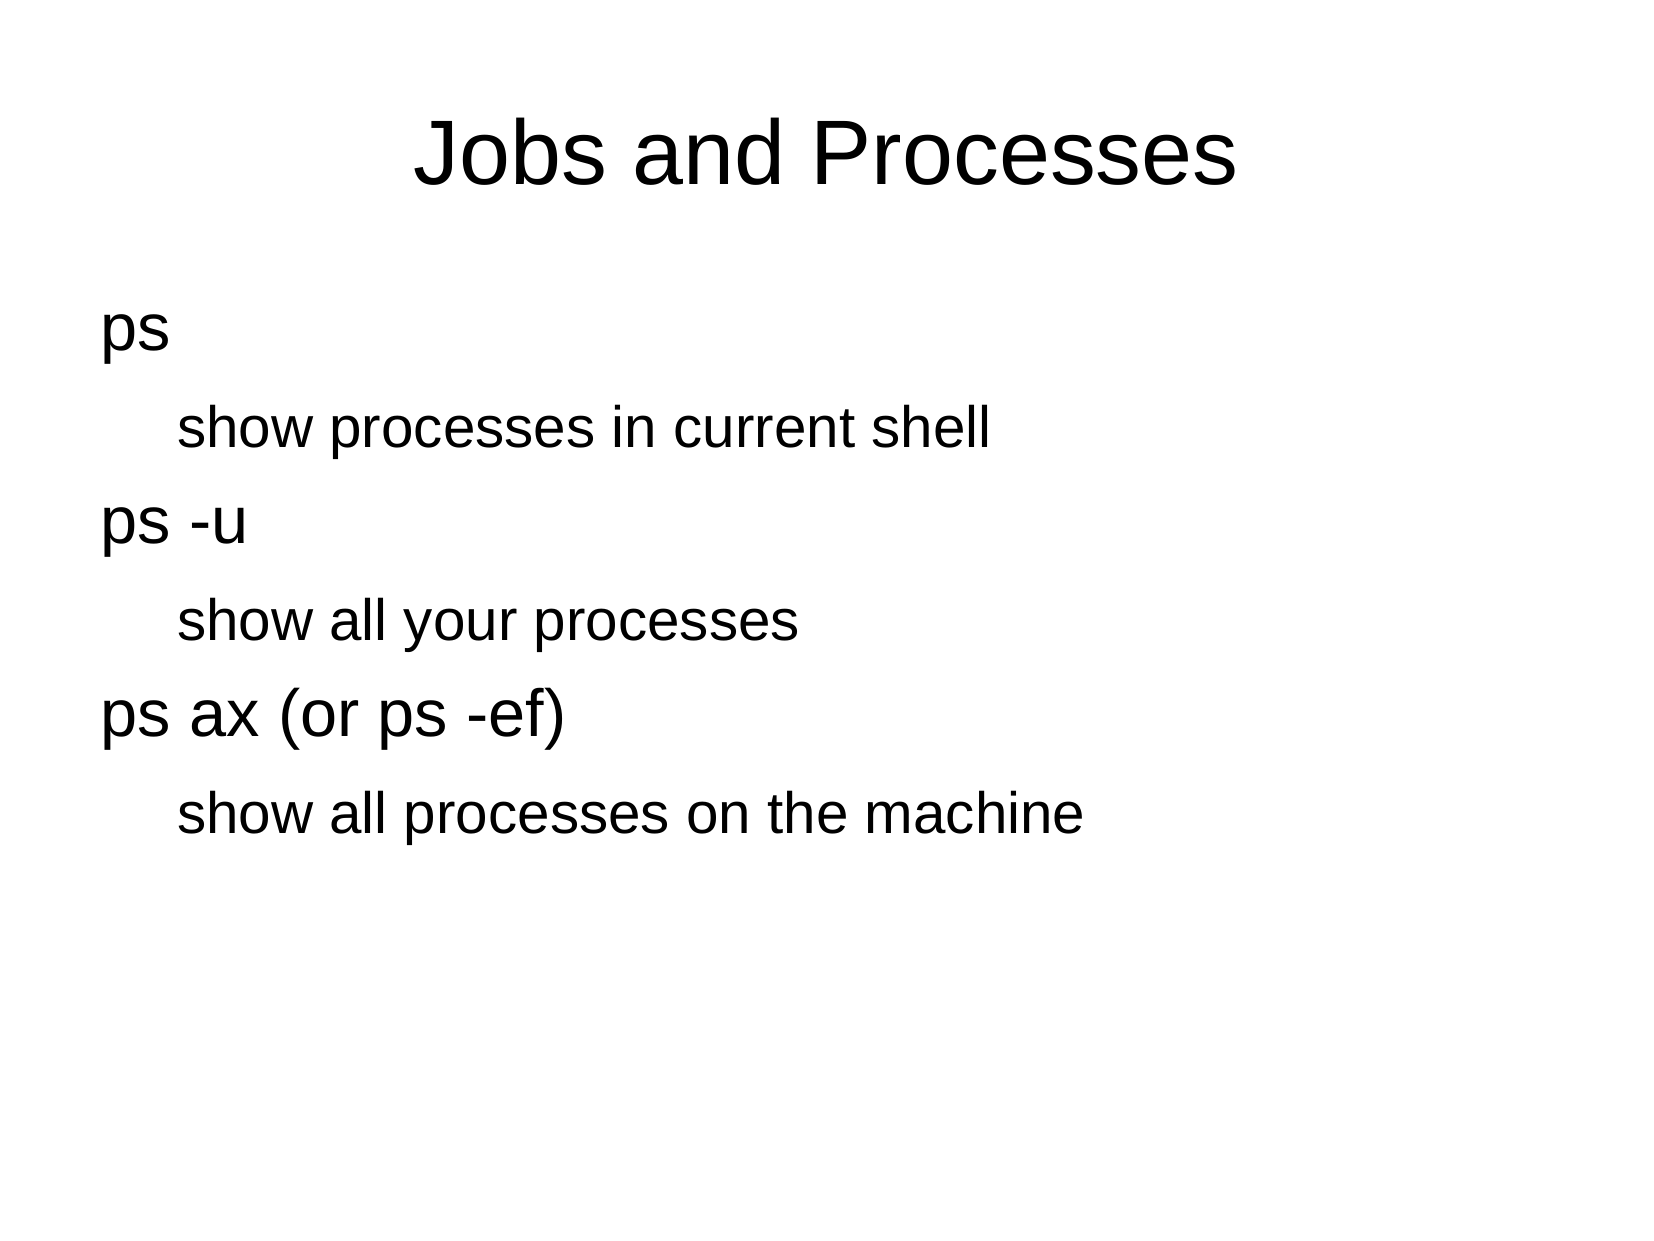

# Jobs and Processes
ps
show processes in current shell
ps -u
show all your processes
ps ax (or ps -ef)
show all processes on the machine